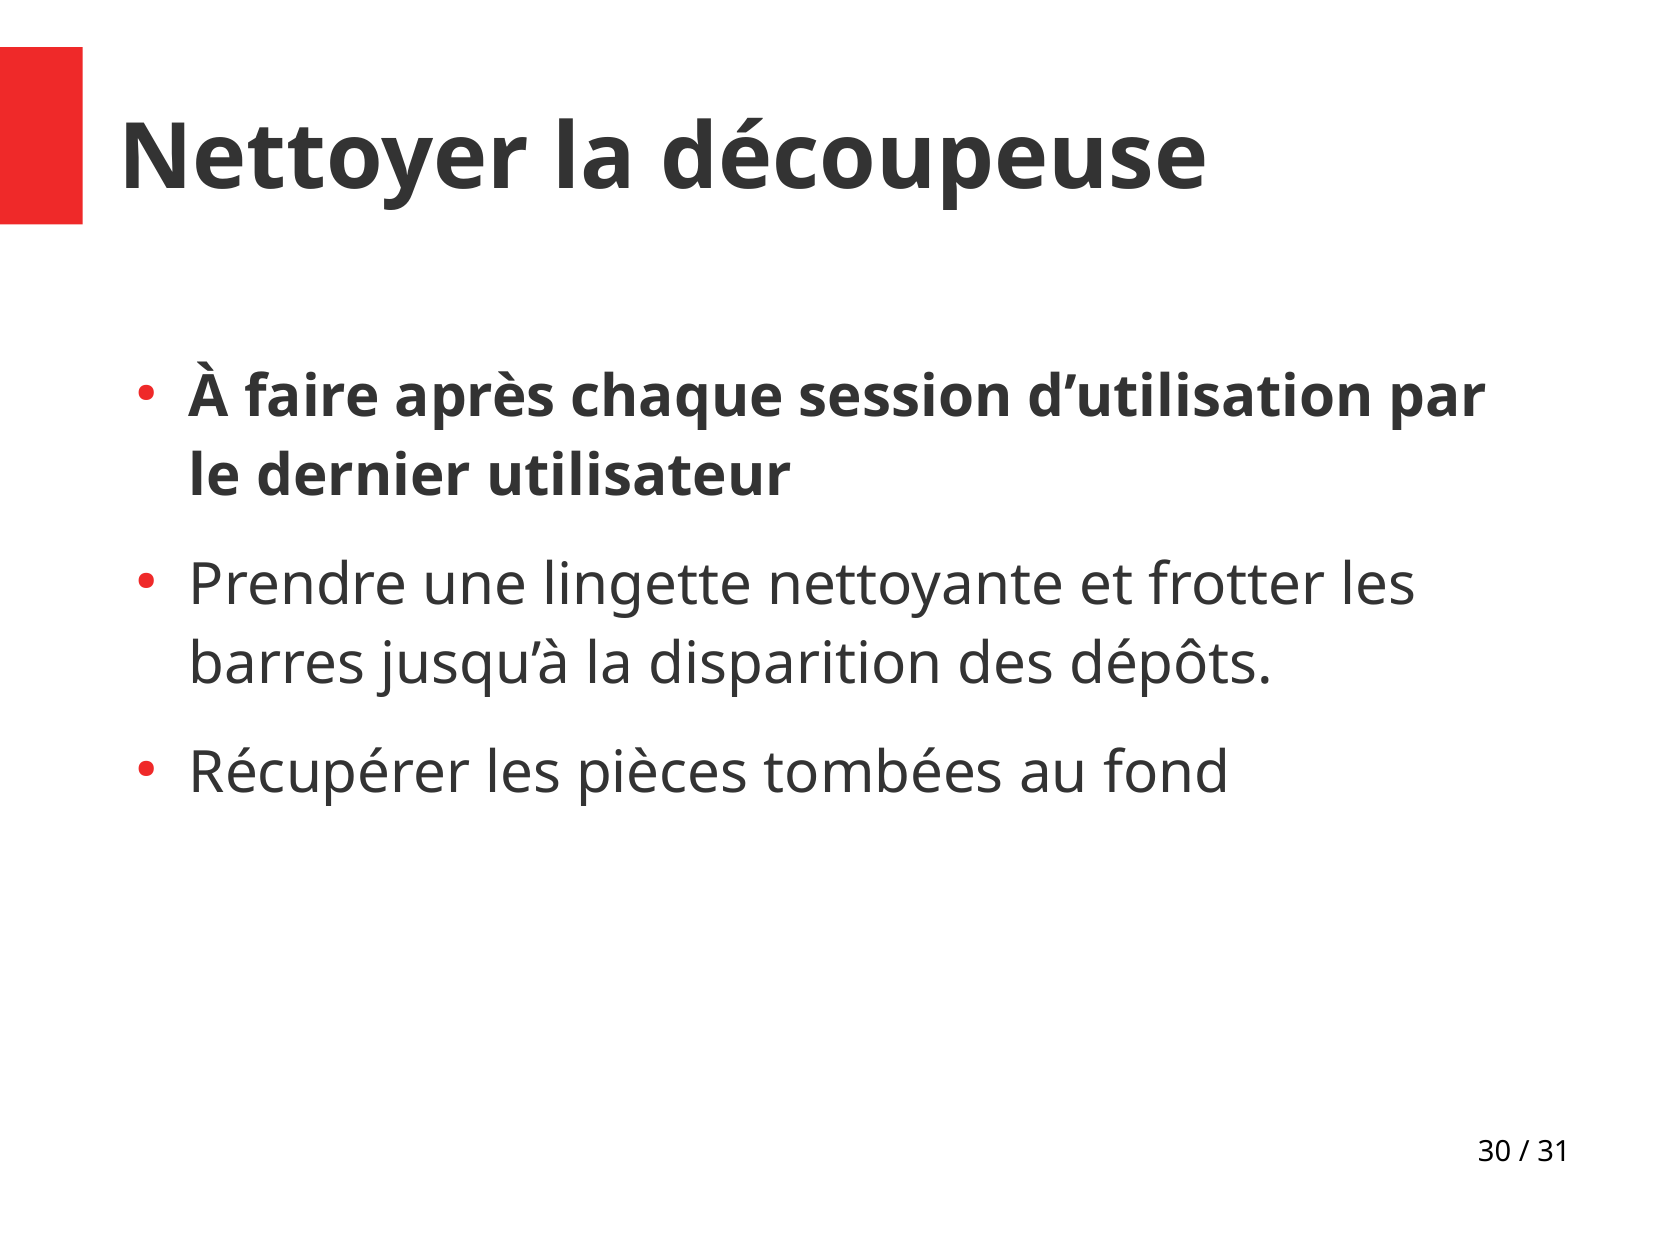

# Nettoyer la découpeuse
À faire après chaque session d’utilisation par le dernier utilisateur
Prendre une lingette nettoyante et frotter les barres jusqu’à la disparition des dépôts.
Récupérer les pièces tombées au fond
30